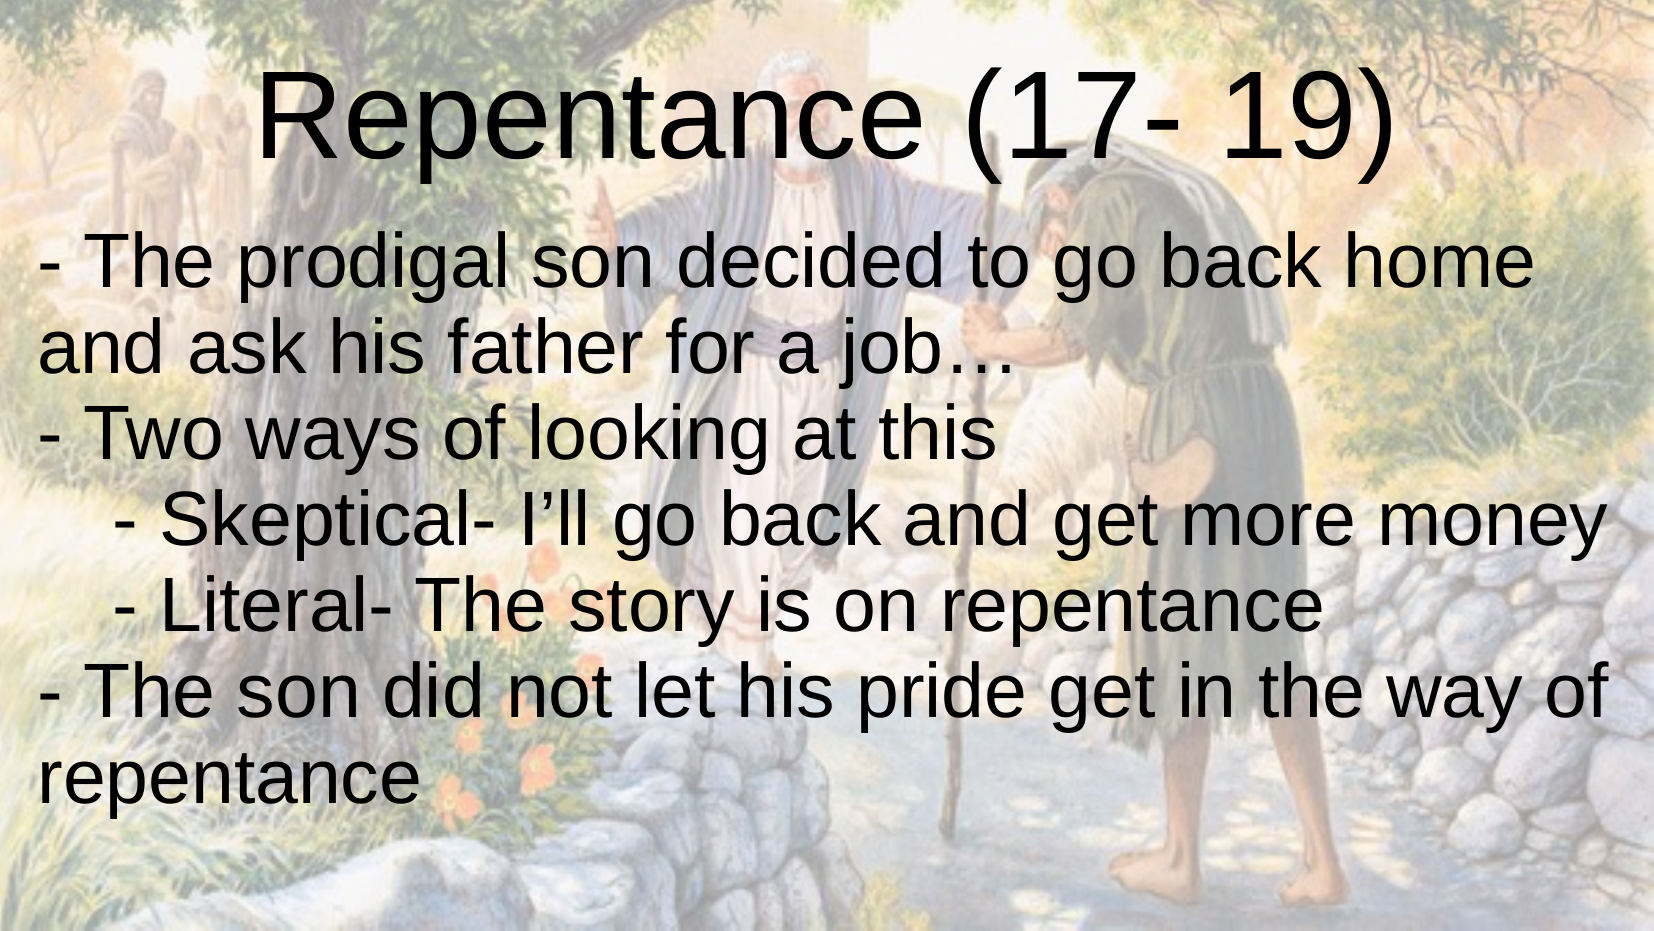

# Repentance (17- 19)
- The prodigal son decided to go back home and ask his father for a job…
- Two ways of looking at this
	- Skeptical- I’ll go back and get more money
	- Literal- The story is on repentance
- The son did not let his pride get in the way of repentance